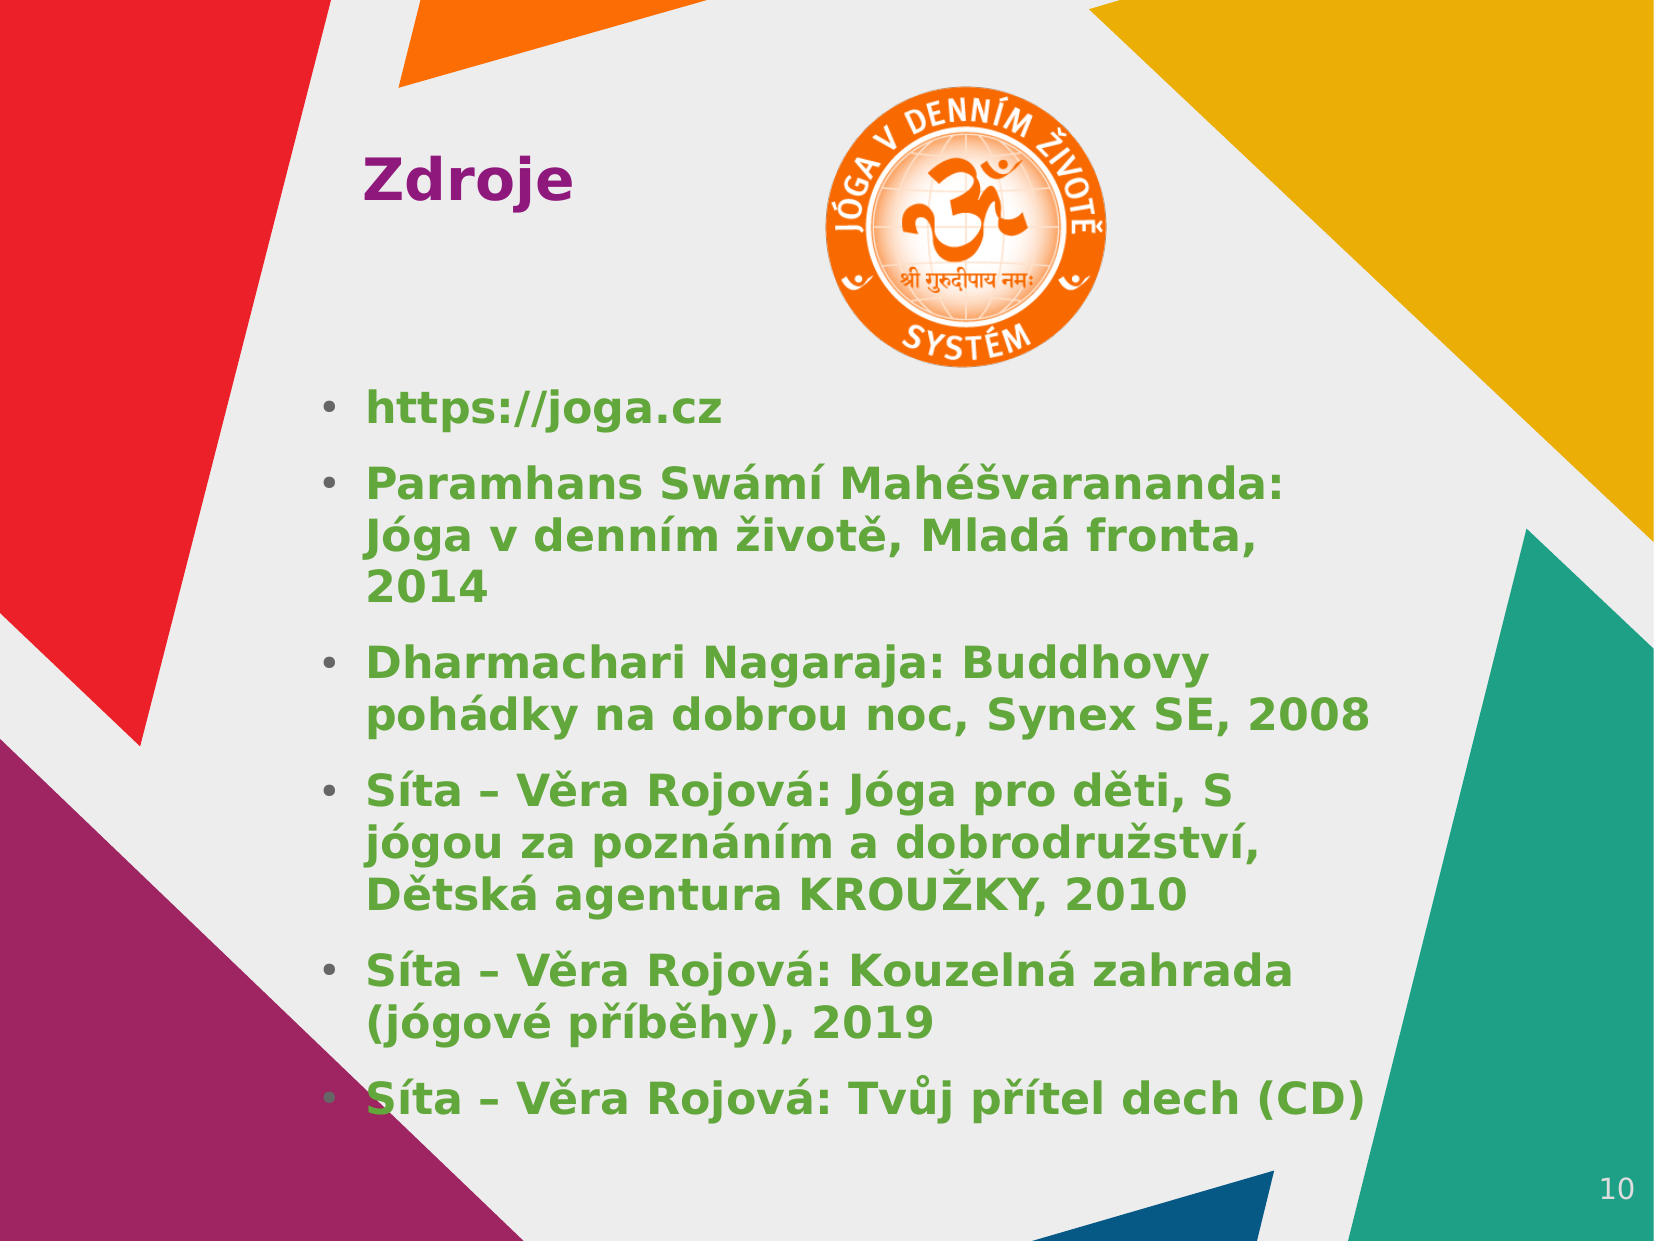

# Zdroje
https://joga.cz
Paramhans Swámí Mahéšvarananda: Jóga v denním životě, Mladá fronta, 2014
Dharmachari Nagaraja: Buddhovy pohádky na dobrou noc, Synex SE, 2008
Síta – Věra Rojová: Jóga pro děti, S jógou za poznáním a dobrodružství, Dětská agentura KROUŽKY, 2010
Síta – Věra Rojová: Kouzelná zahrada (jógové příběhy), 2019
Síta – Věra Rojová: Tvůj přítel dech (CD)
10